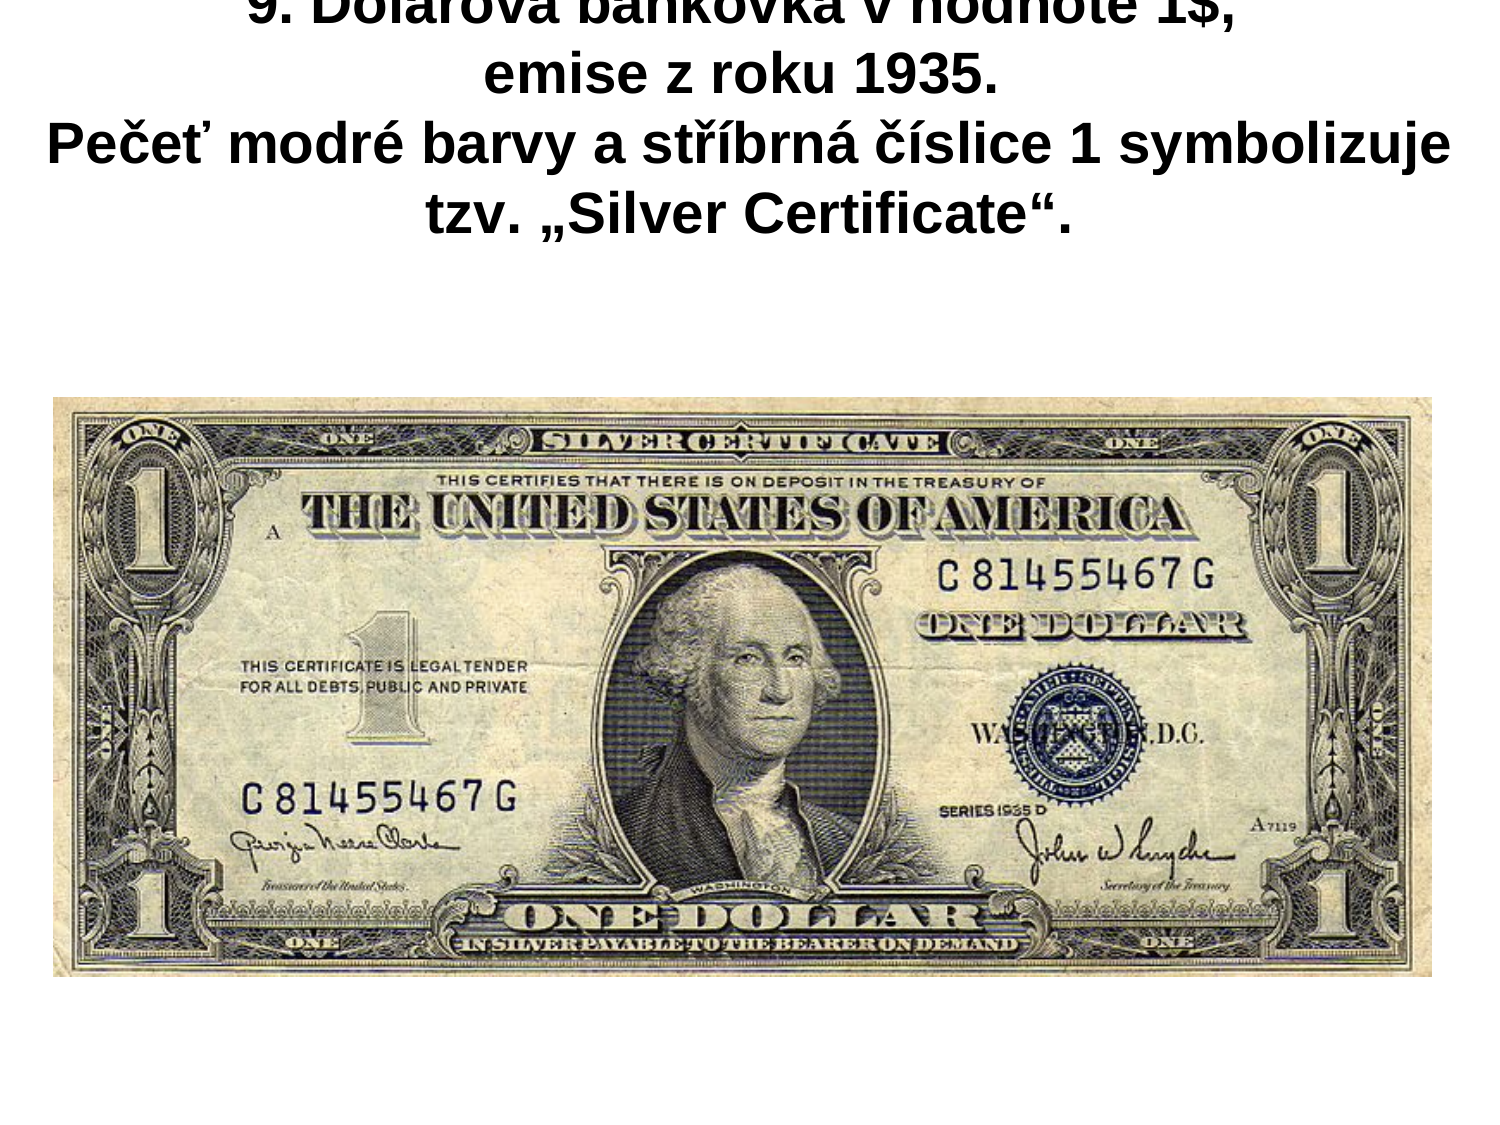

# 9. Dolarová bankovka v hodnotě 1$, emise z roku 1935. Pečeť modré barvy a stříbrná číslice 1 symbolizuje tzv. „Silver Certificate“.